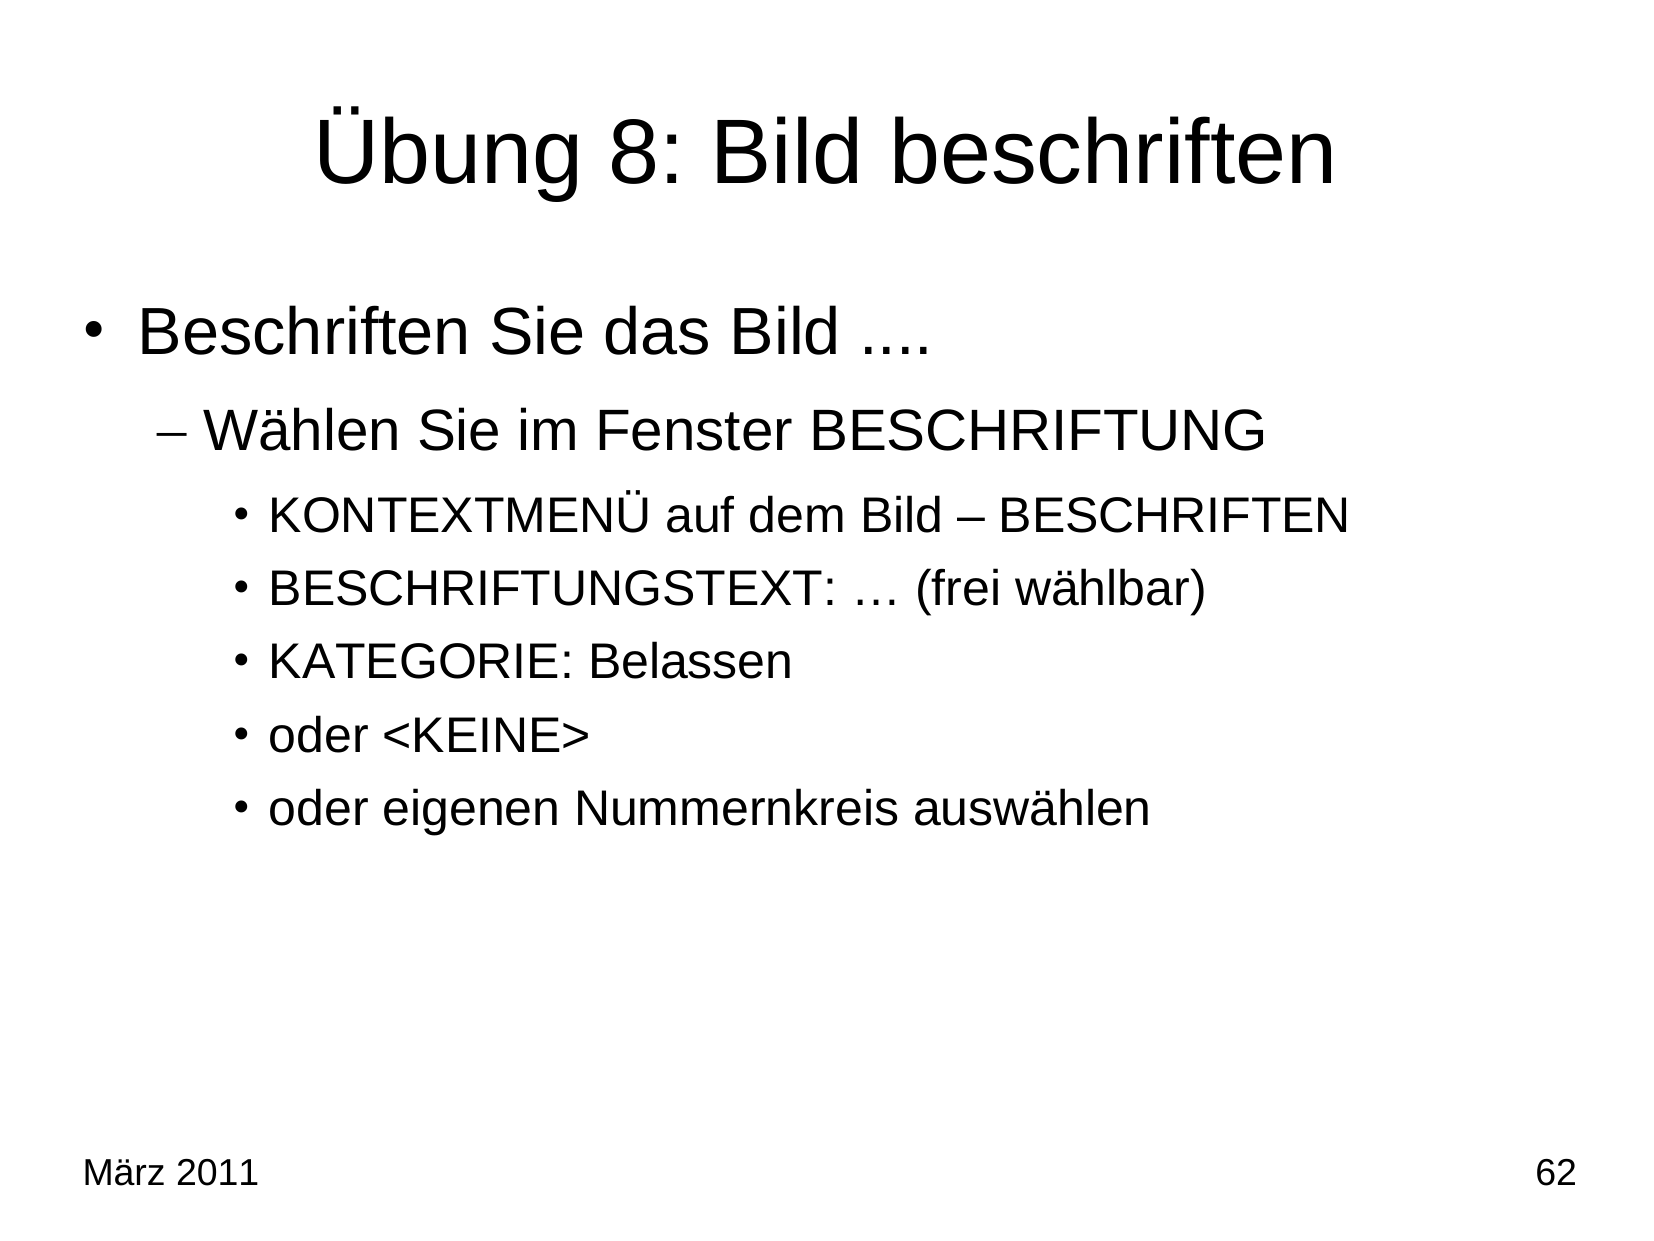

# Übung 8: Bild beschriften
Beschriften Sie das Bild ....
Wählen Sie im Fenster BESCHRIFTUNG
KONTEXTMENÜ auf dem Bild – BESCHRIFTEN
BESCHRIFTUNGSTEXT: … (frei wählbar)
KATEGORIE: Belassen
oder <KEINE>
oder eigenen Nummernkreis auswählen
März 2011
62